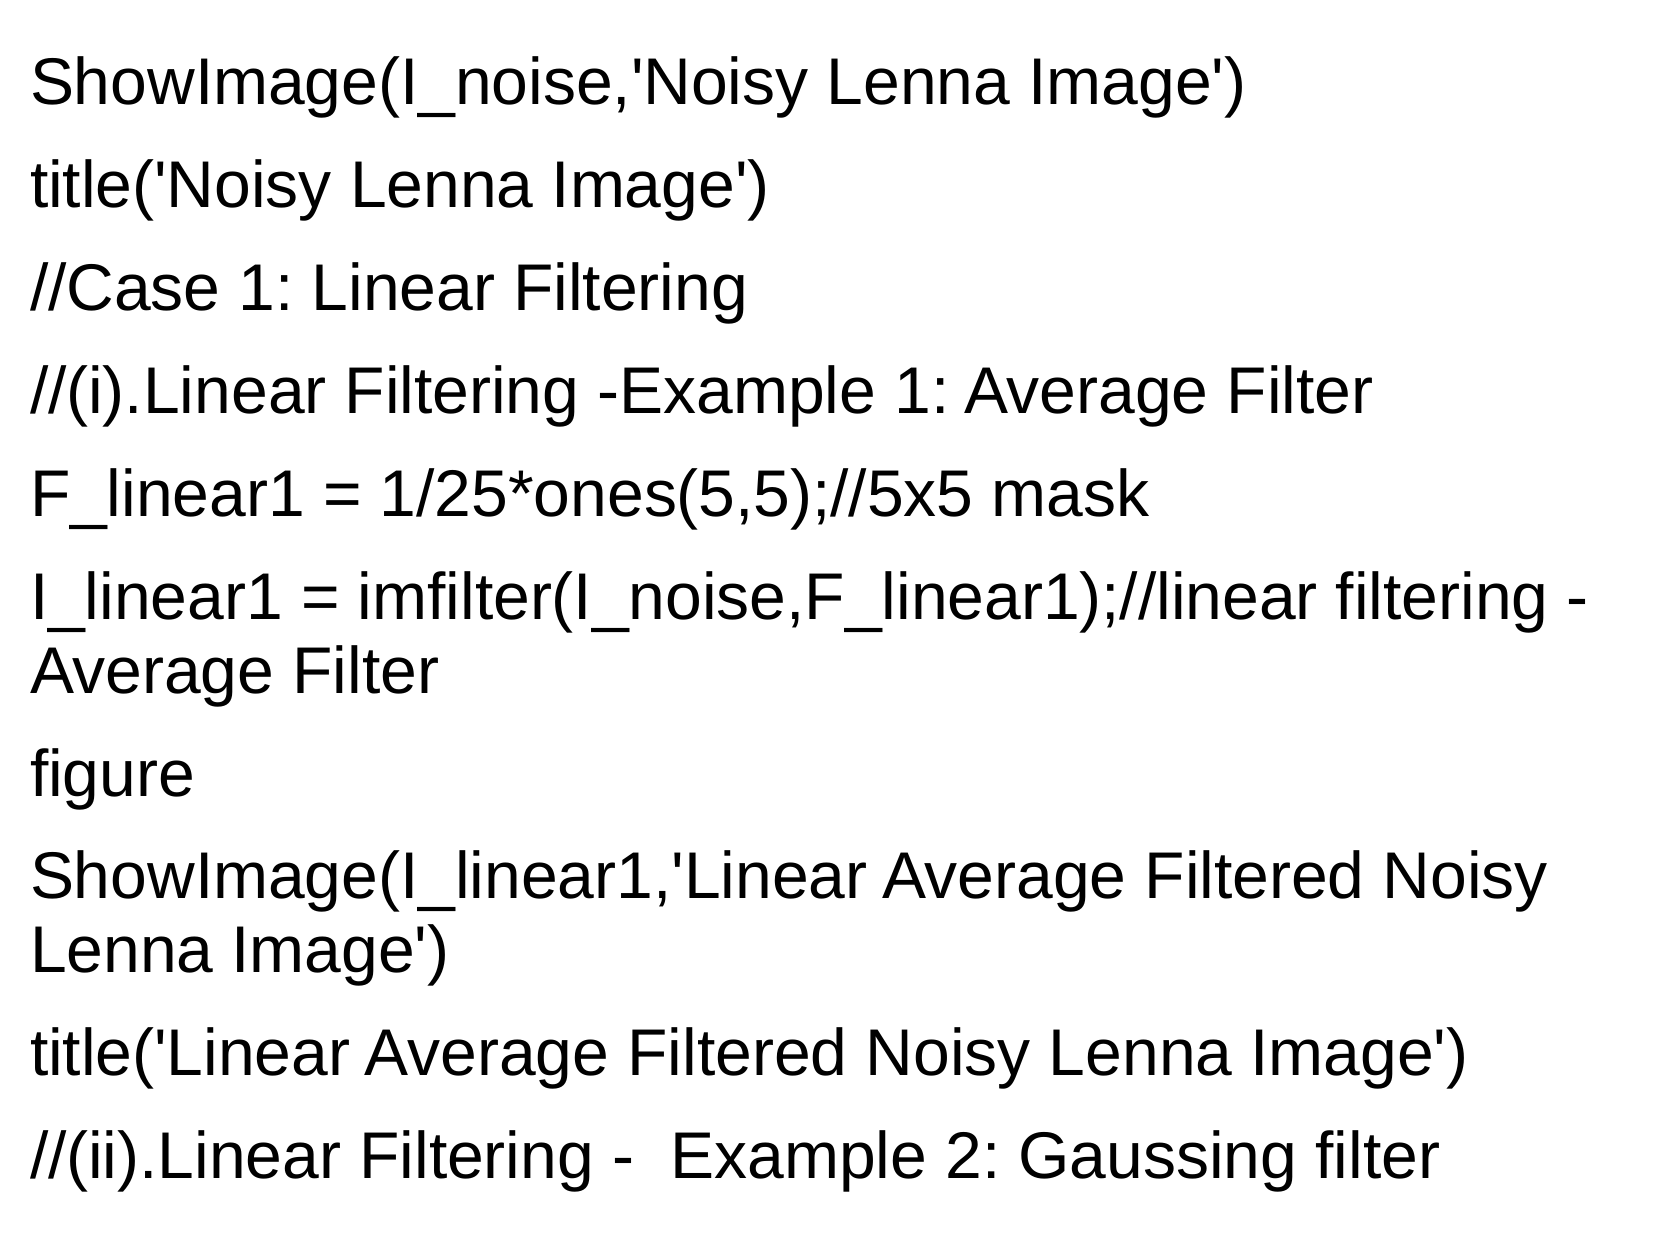

# ShowImage(I_noise,'Noisy Lenna Image')
title('Noisy Lenna Image')
//Case 1: Linear Filtering
//(i).Linear Filtering -Example 1: Average Filter
F_linear1 = 1/25*ones(5,5);//5x5 mask
I_linear1 = imfilter(I_noise,F_linear1);//linear filtering -Average Filter
figure
ShowImage(I_linear1,'Linear Average Filtered Noisy Lenna Image')
title('Linear Average Filtered Noisy Lenna Image')
//(ii).Linear Filtering - Example 2: Gaussing filter